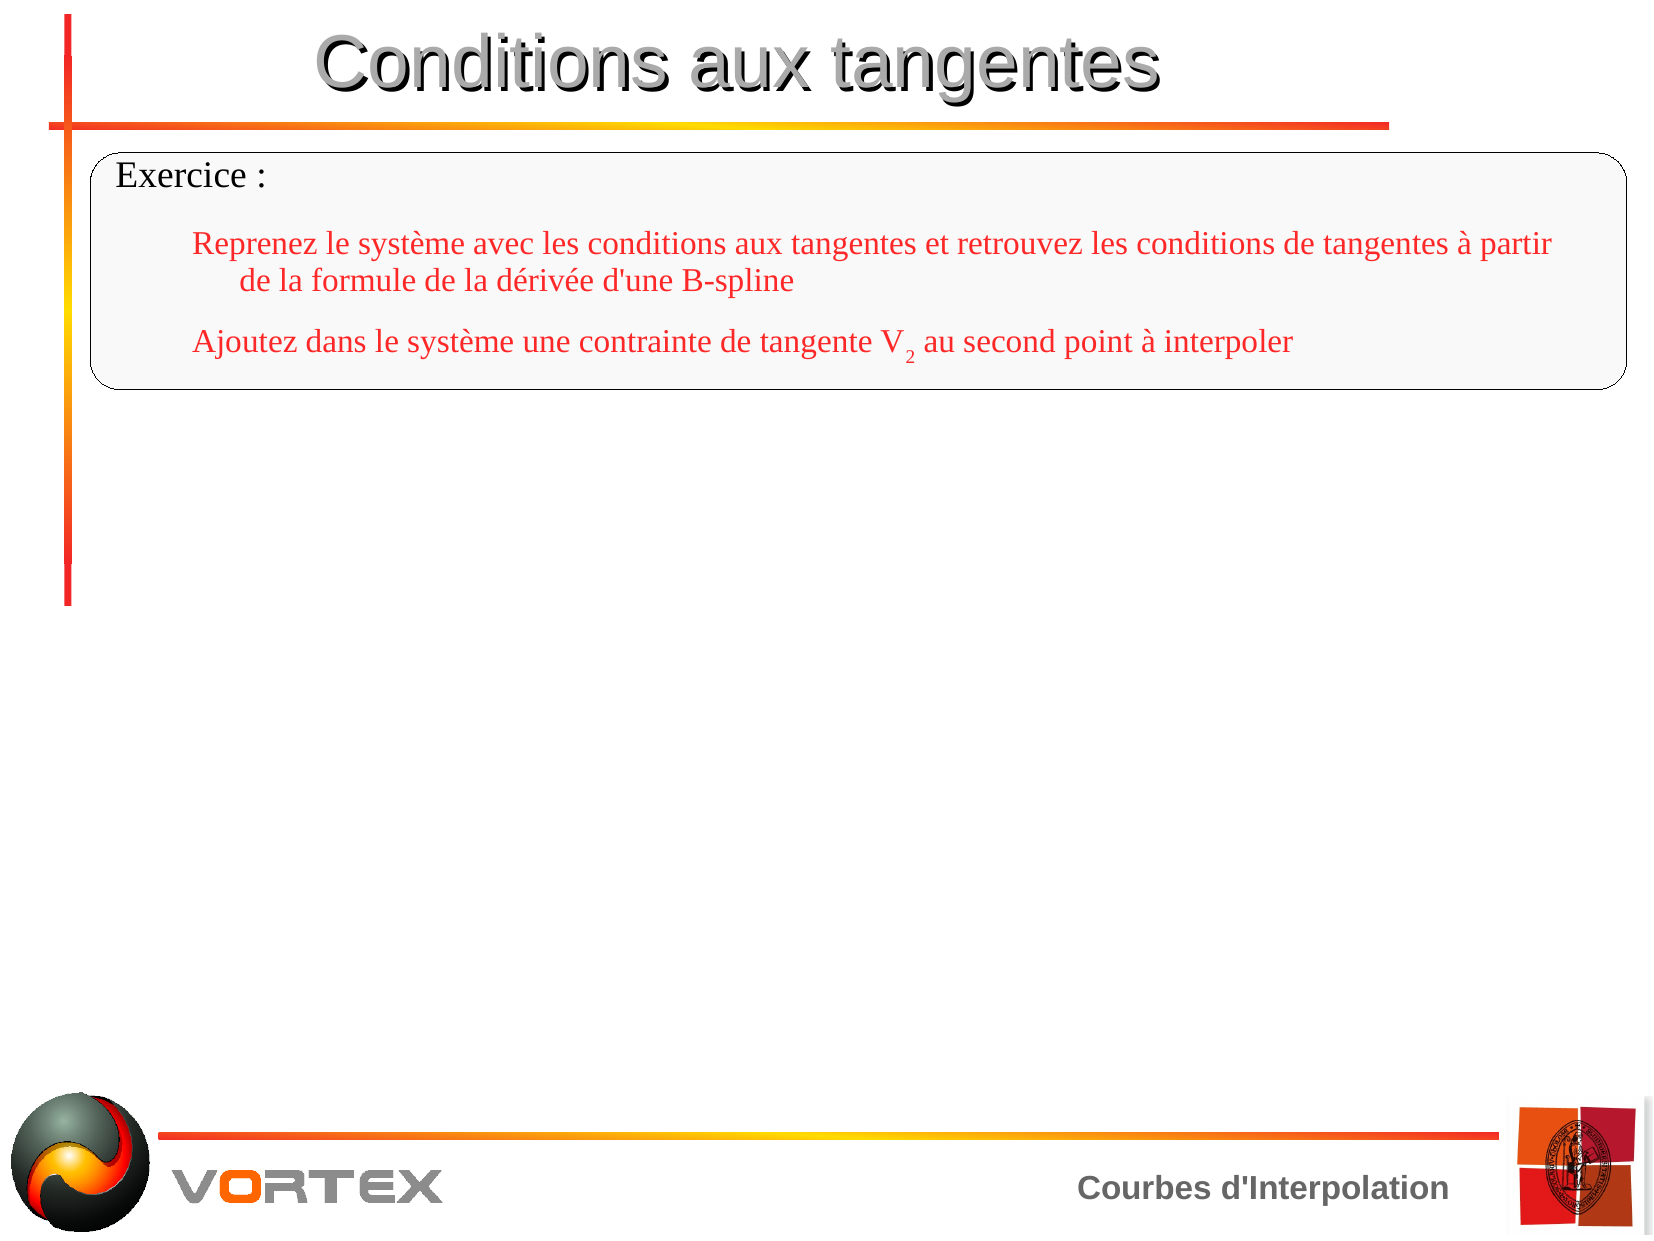

# Conditions aux tangentes
Exercice :
Reprenez le système avec les conditions aux tangentes et retrouvez les conditions de tangentes à partir de la formule de la dérivée d'une B-spline
Ajoutez dans le système une contrainte de tangente V2 au second point à interpoler